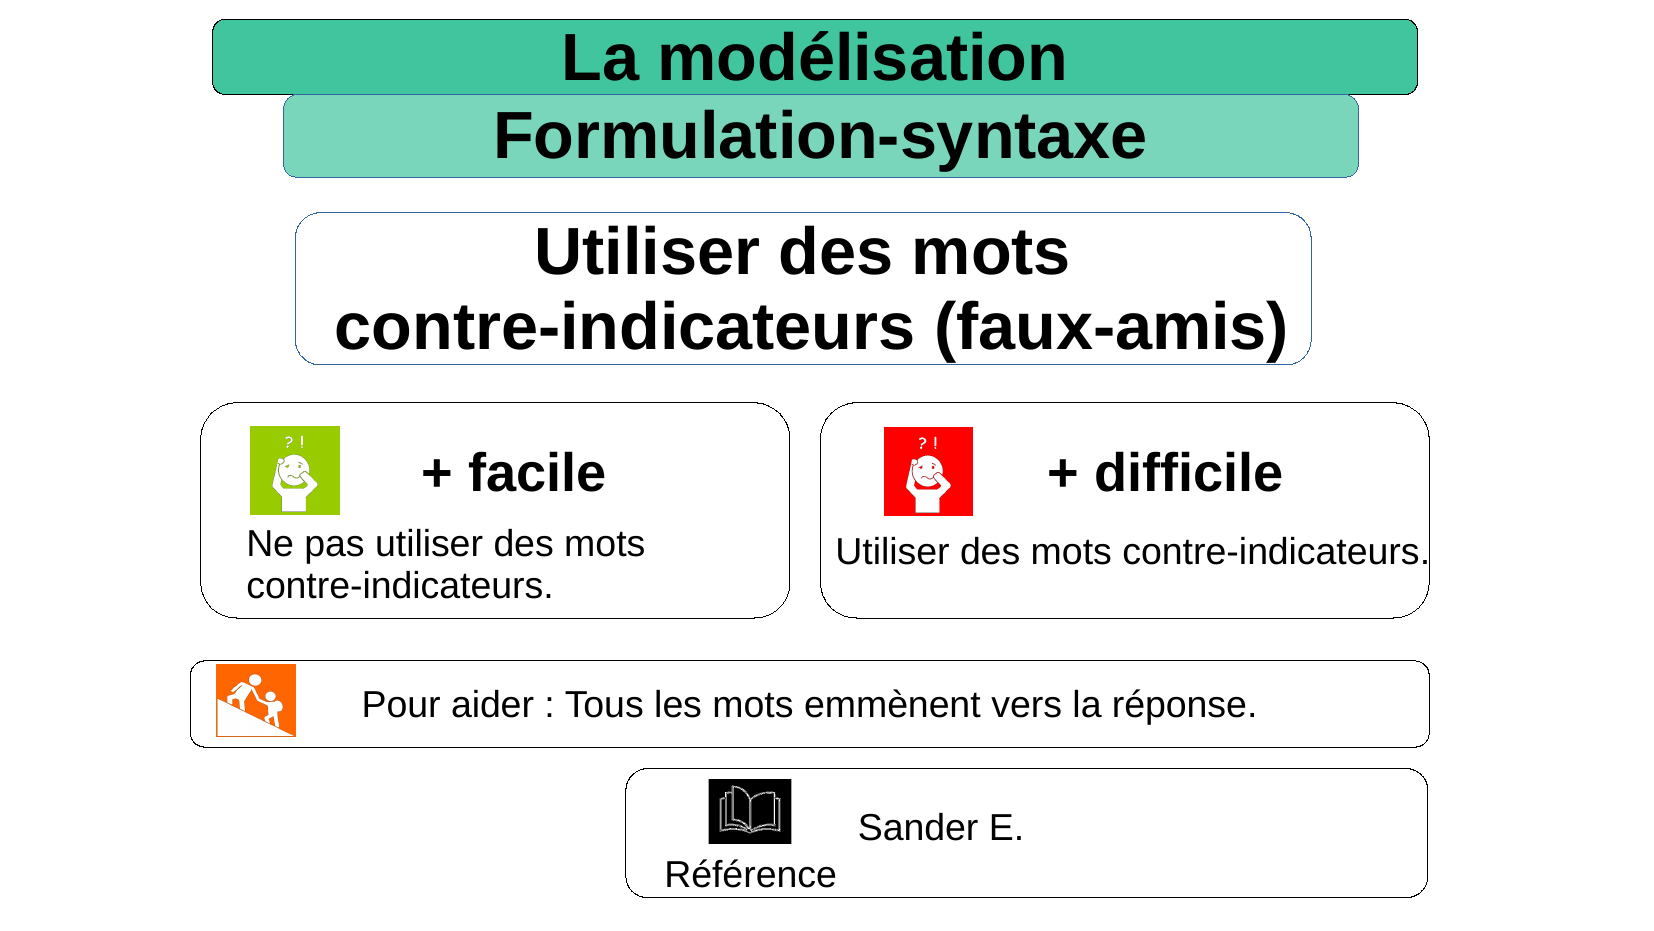

La modélisation
Formulation-syntaxe
Utiliser des mots
 contre-indicateurs (faux-amis)
+ facile
+ difficile
Ne pas utiliser des mots
contre-indicateurs.
Utiliser des mots contre-indicateurs.
Pour aider : Tous les mots emmènent vers la réponse.
Sander E.
Référence